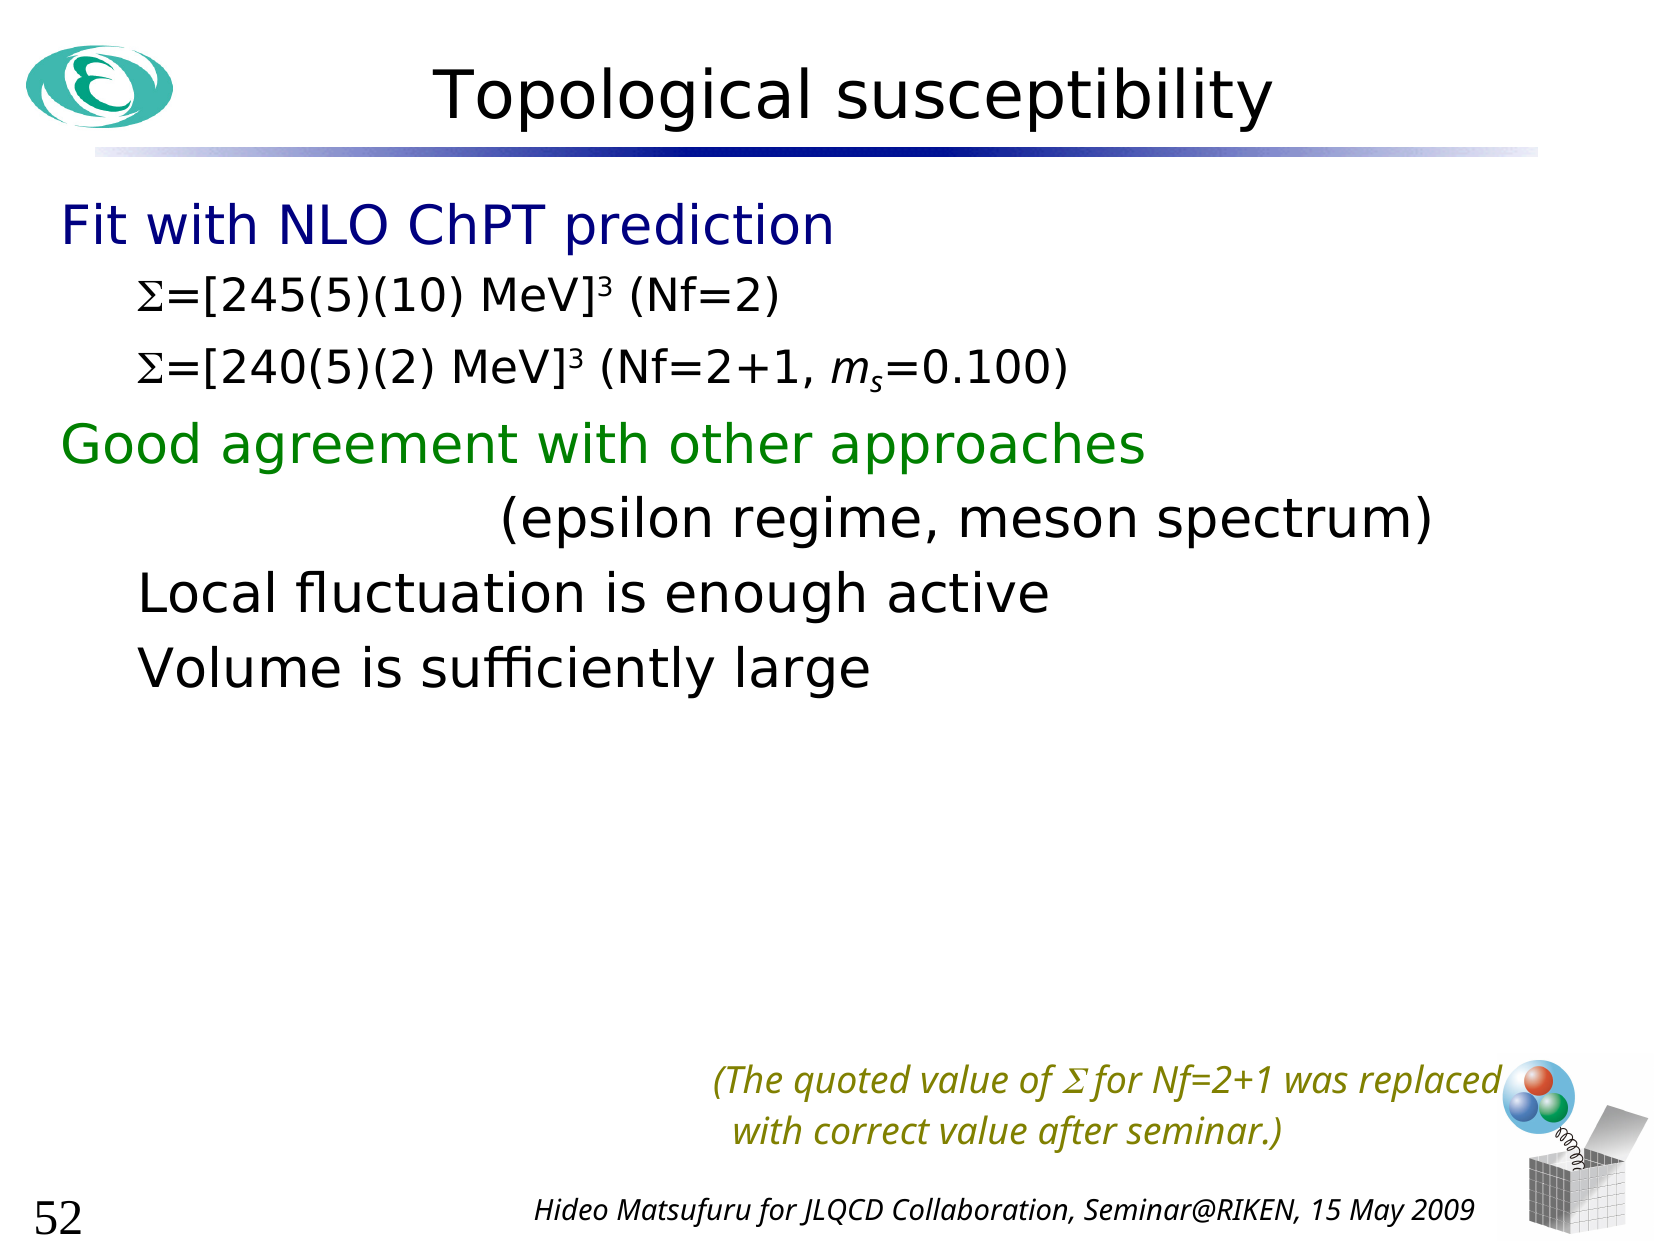

# Topological susceptibility
Fit with NLO ChPT prediction
=[245(5)(10) MeV]3 (Nf=2)
=[240(5)(2) MeV]3 (Nf=2+1, ms=0.100)
Good agreement with other approaches
 (epsilon regime, meson spectrum)
Local fluctuation is enough active
Volume is sufficiently large
(The quoted value of  for Nf=2+1 was replaced
 with correct value after seminar.)